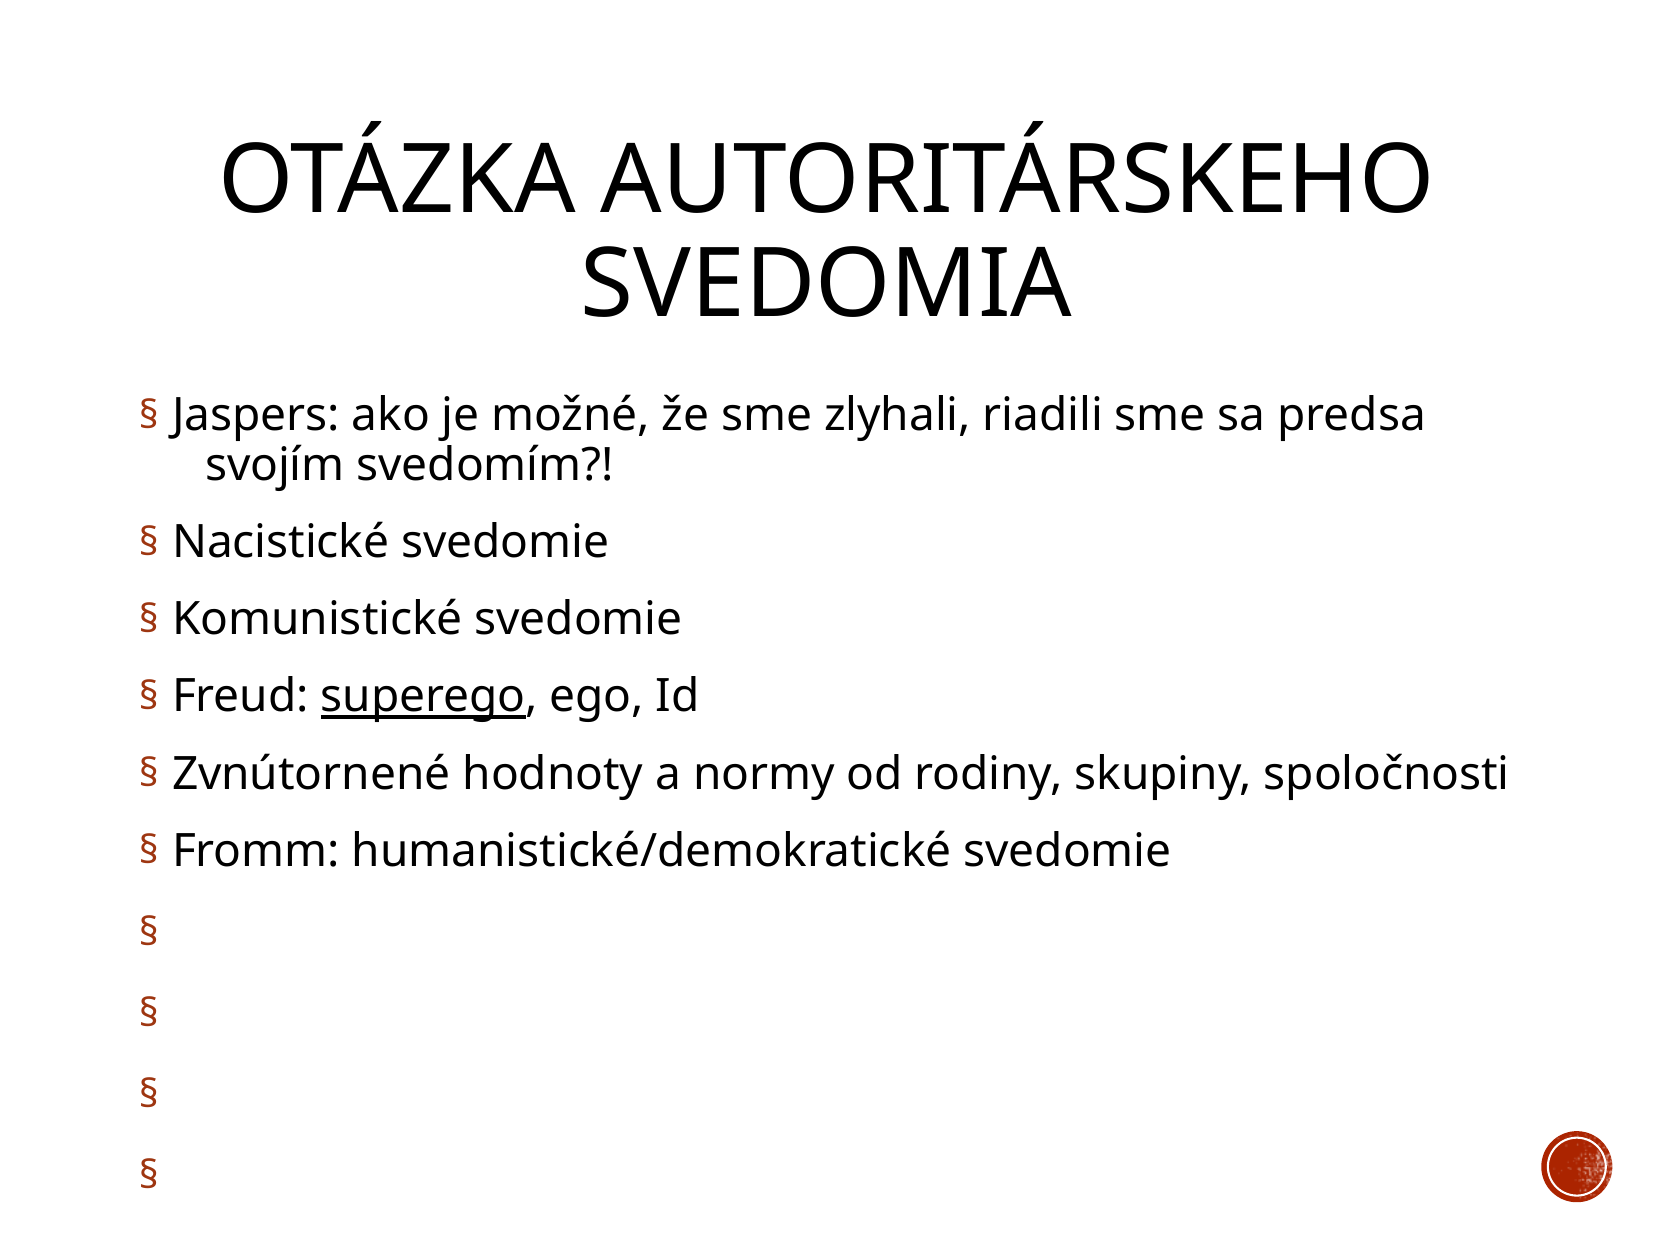

# Otázka autoritárskeho svedomia
Jaspers: ako je možné, že sme zlyhali, riadili sme sa predsa svojím svedomím?!
Nacistické svedomie
Komunistické svedomie
Freud: superego, ego, Id
Zvnútornené hodnoty a normy od rodiny, skupiny, spoločnosti
Fromm: humanistické/demokratické svedomie